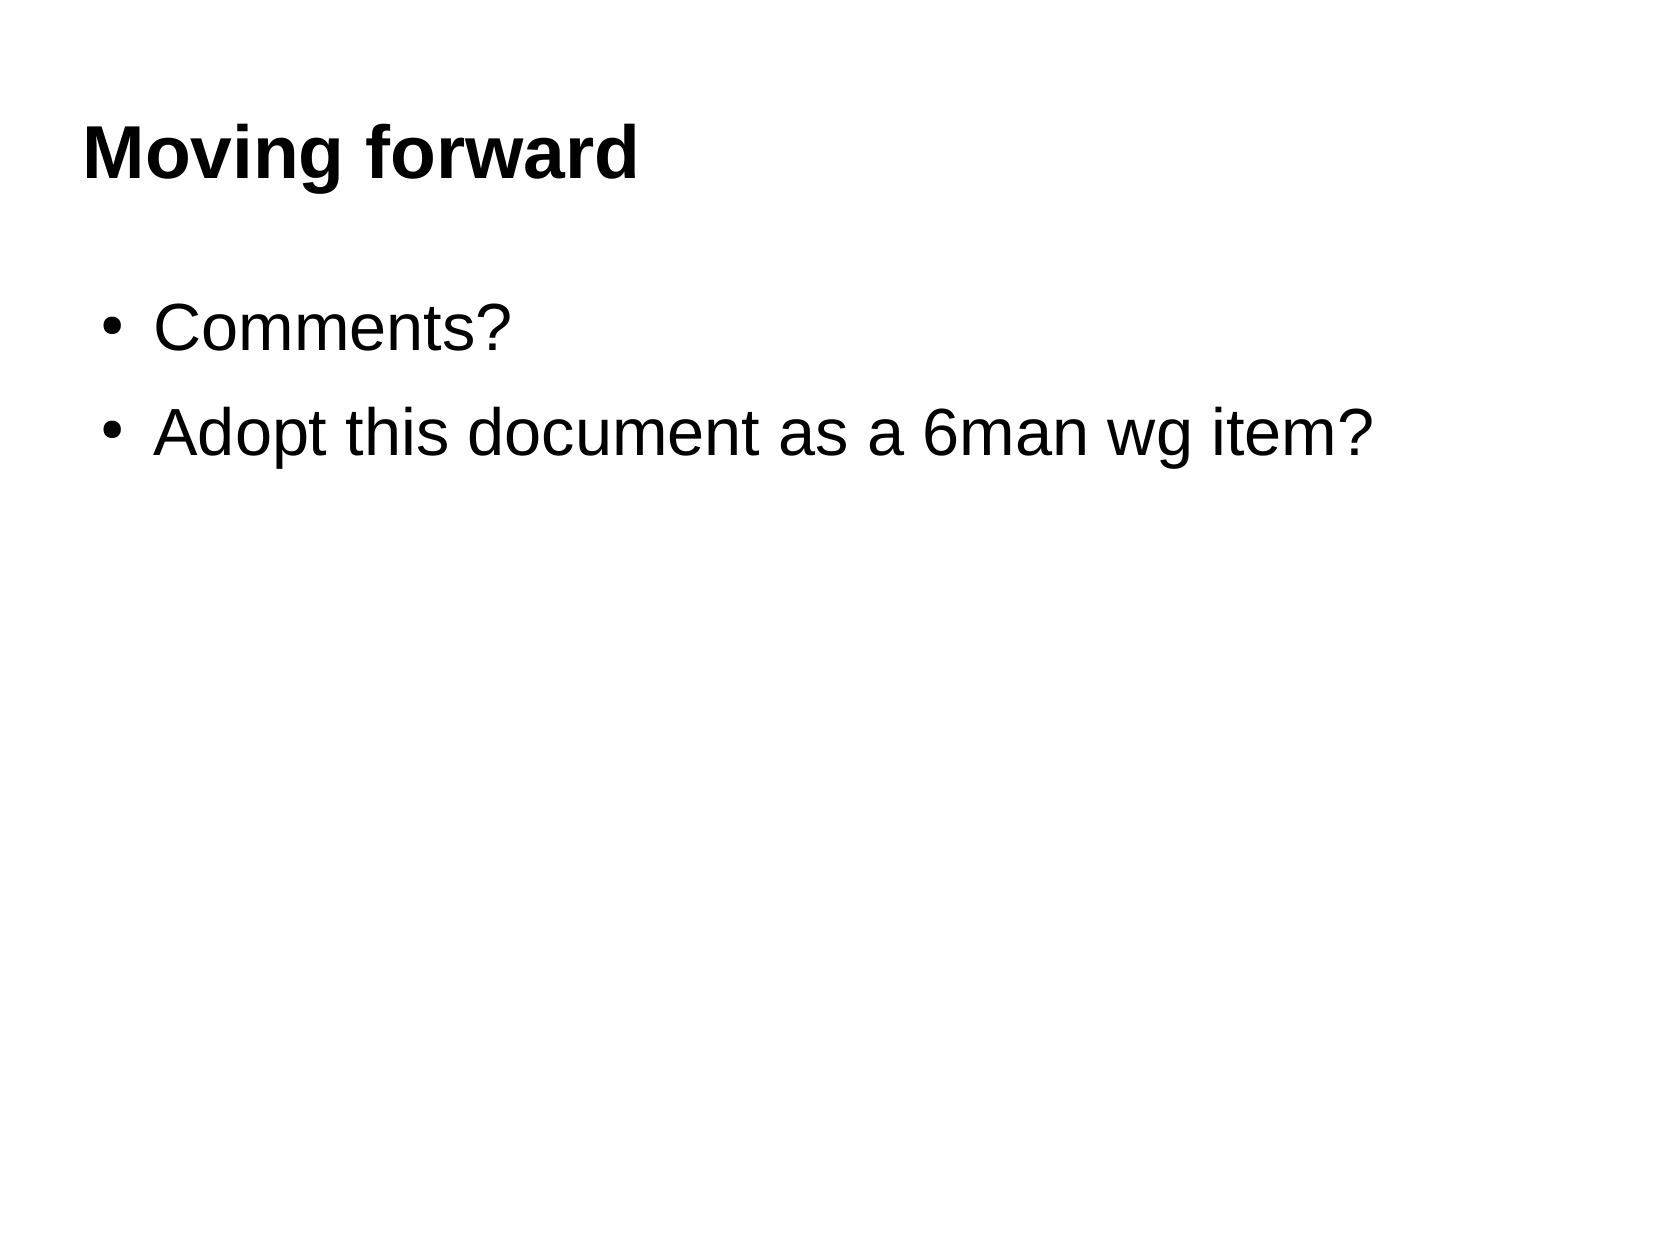

# Moving forward
Comments?
Adopt this document as a 6man wg item?